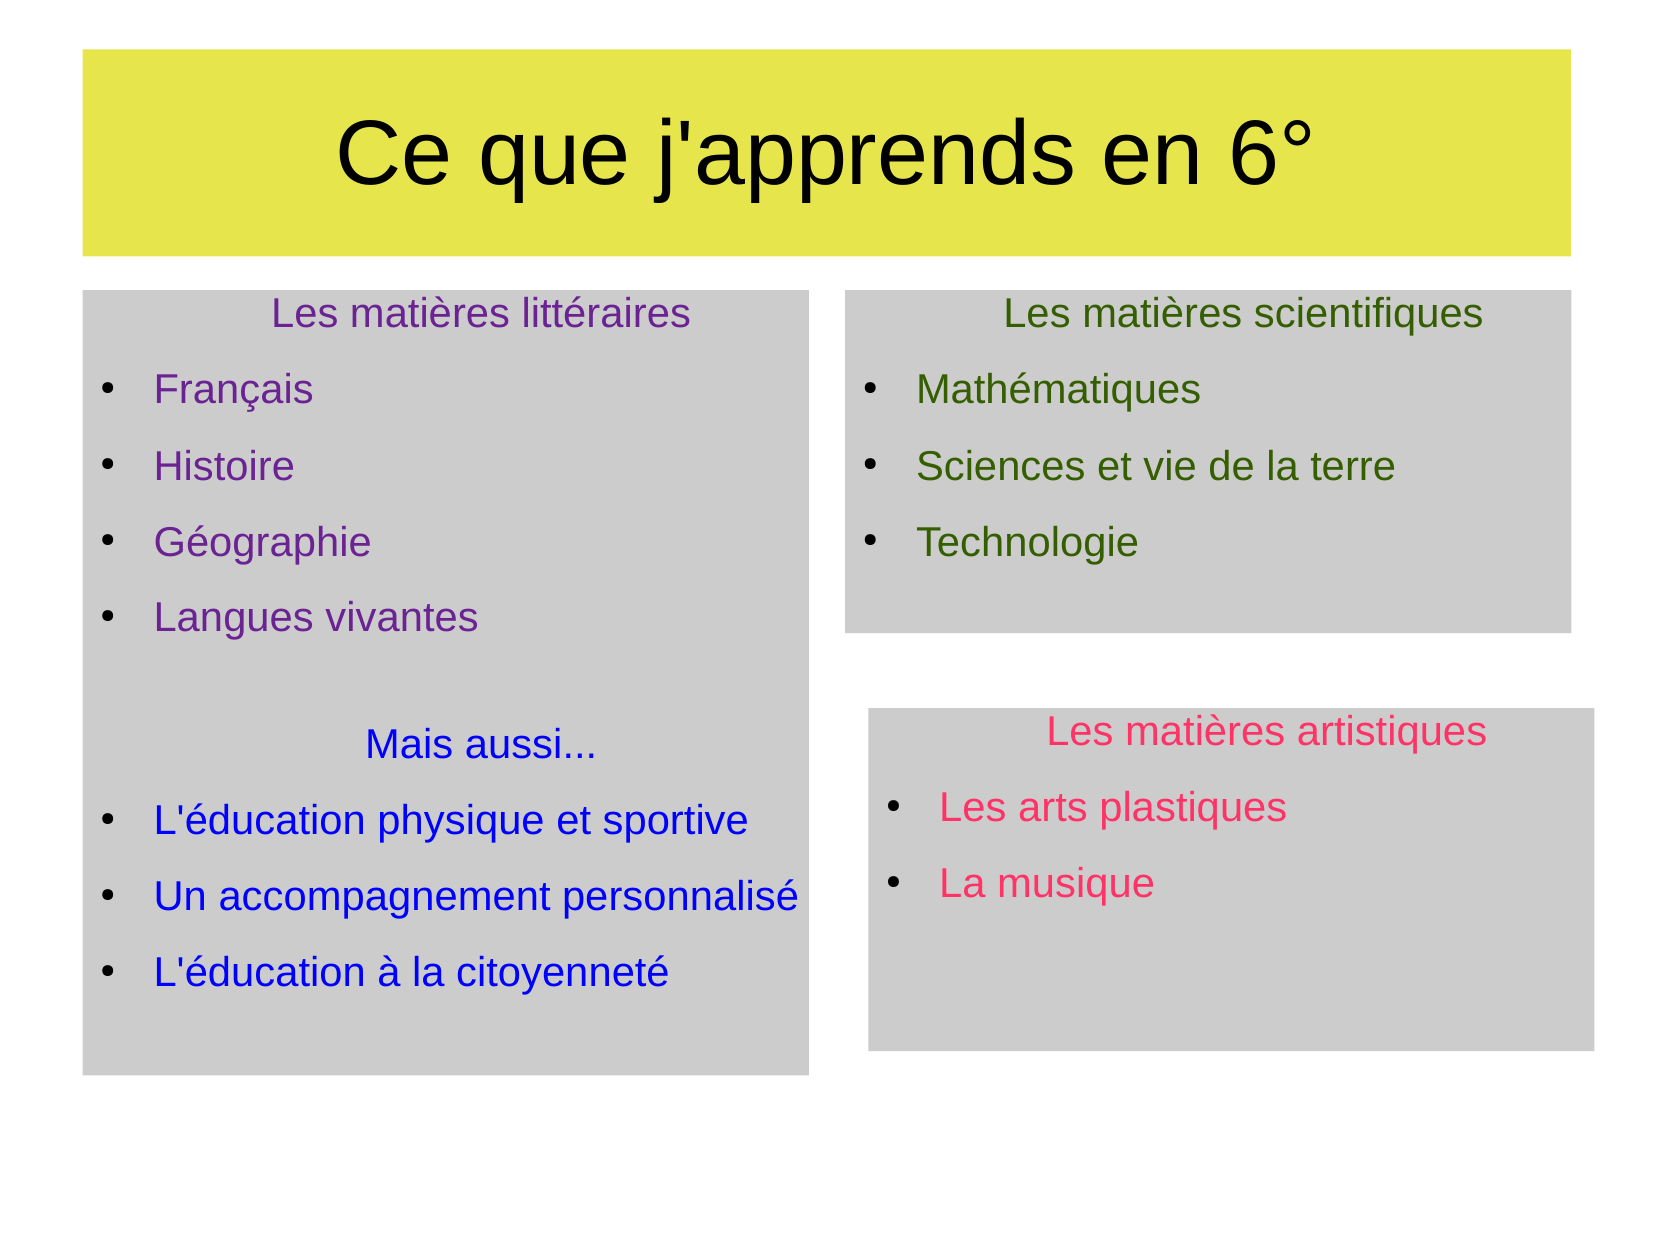

# Ce que j'apprends en 6°
Les matières littéraires
Français
Histoire
Géographie
Langues vivantes
Les matières scientifiques
Mathématiques
Sciences et vie de la terre
Technologie
Les matières artistiques
Les arts plastiques
La musique
Mais aussi...
L'éducation physique et sportive
Un accompagnement personnalisé
L'éducation à la citoyenneté